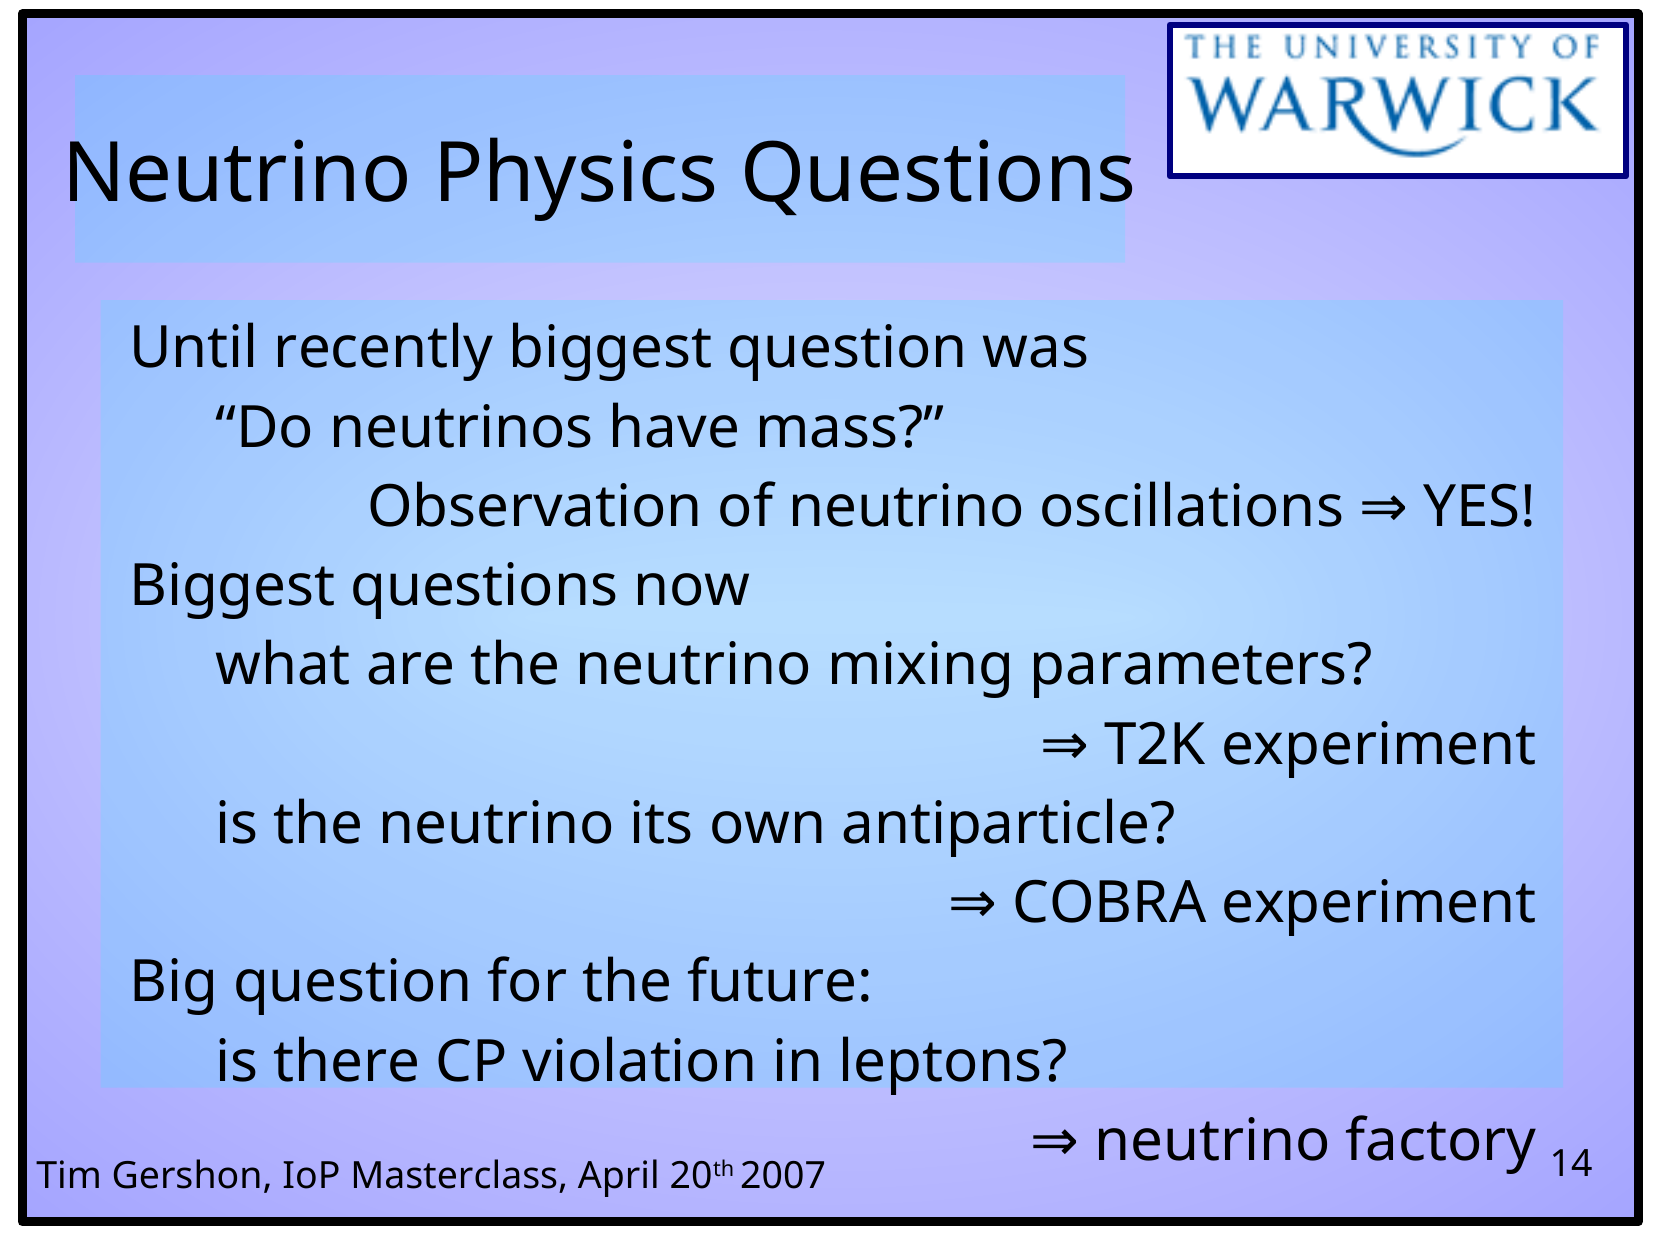

Neutrino Physics Questions
Until recently biggest question was
 “Do neutrinos have mass?”
 Observation of neutrino oscillations ⇒ YES!
Biggest questions now
 what are the neutrino mixing parameters?
⇒ T2K experiment
 is the neutrino its own antiparticle?
⇒ COBRA experiment
Big question for the future:
 is there CP violation in leptons?
⇒ neutrino factory
Tim Gershon, IoP Masterclass, April 20th 2007